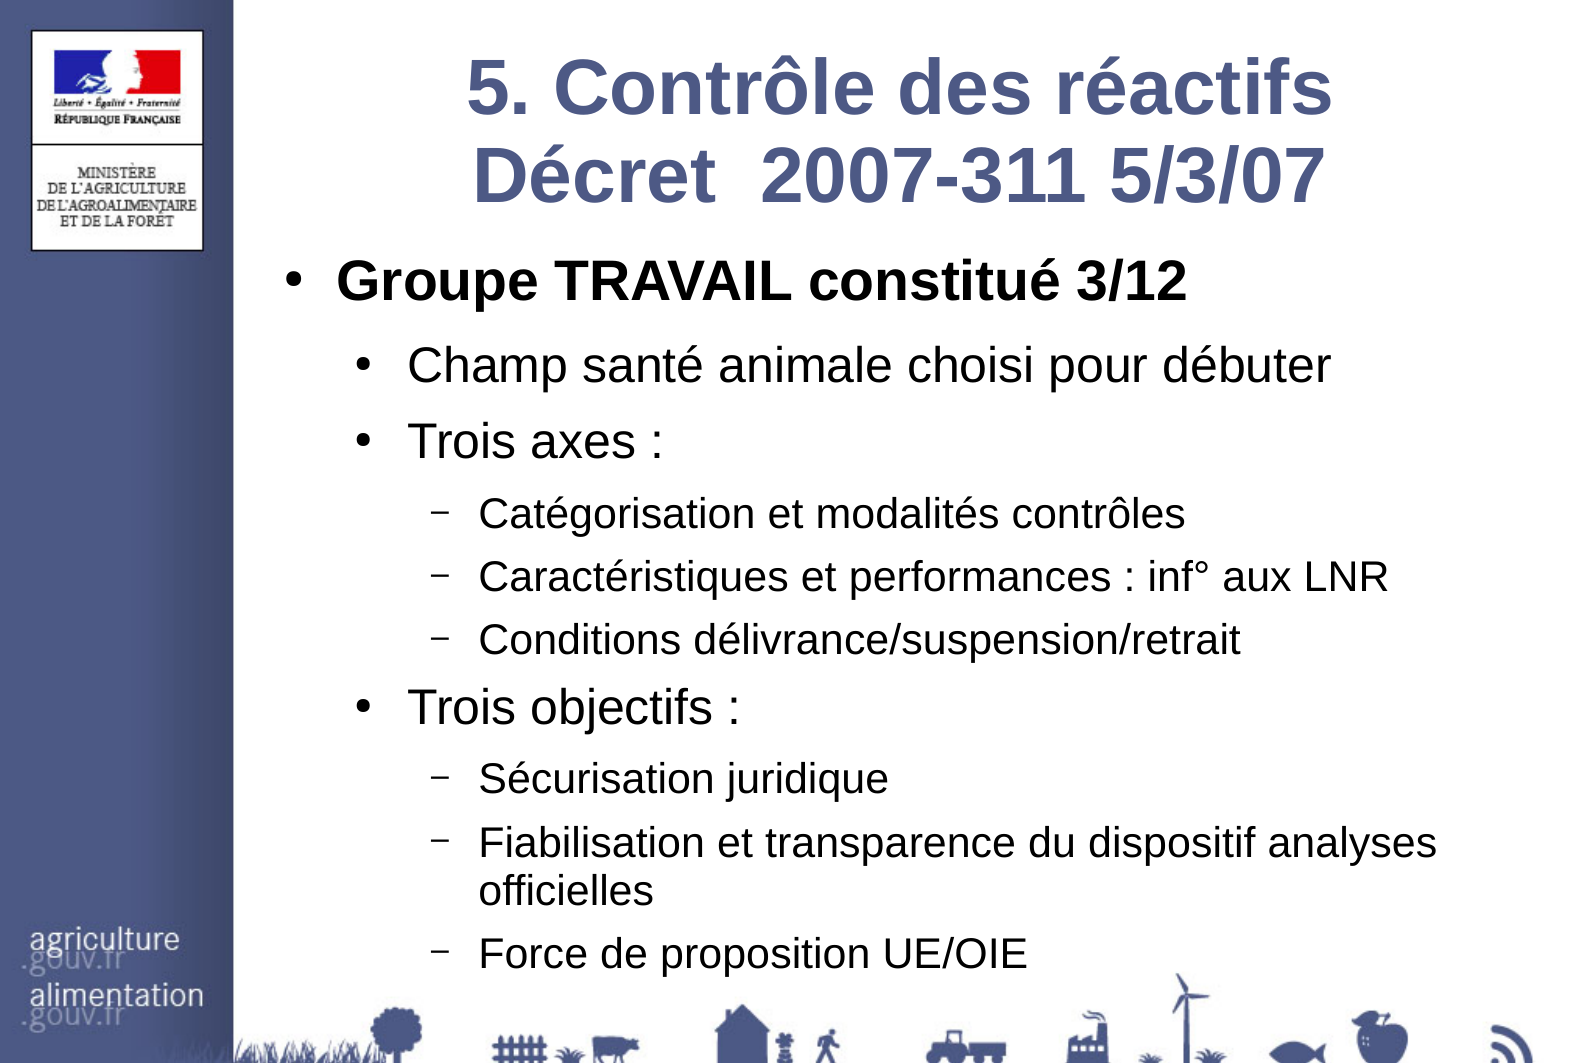

# 5. Contrôle des réactifs Décret 2007-311 5/3/07
Groupe TRAVAIL constitué 3/12
Champ santé animale choisi pour débuter
Trois axes :
Catégorisation et modalités contrôles
Caractéristiques et performances : inf° aux LNR
Conditions délivrance/suspension/retrait
Trois objectifs :
Sécurisation juridique
Fiabilisation et transparence du dispositif analyses officielles
Force de proposition UE/OIE